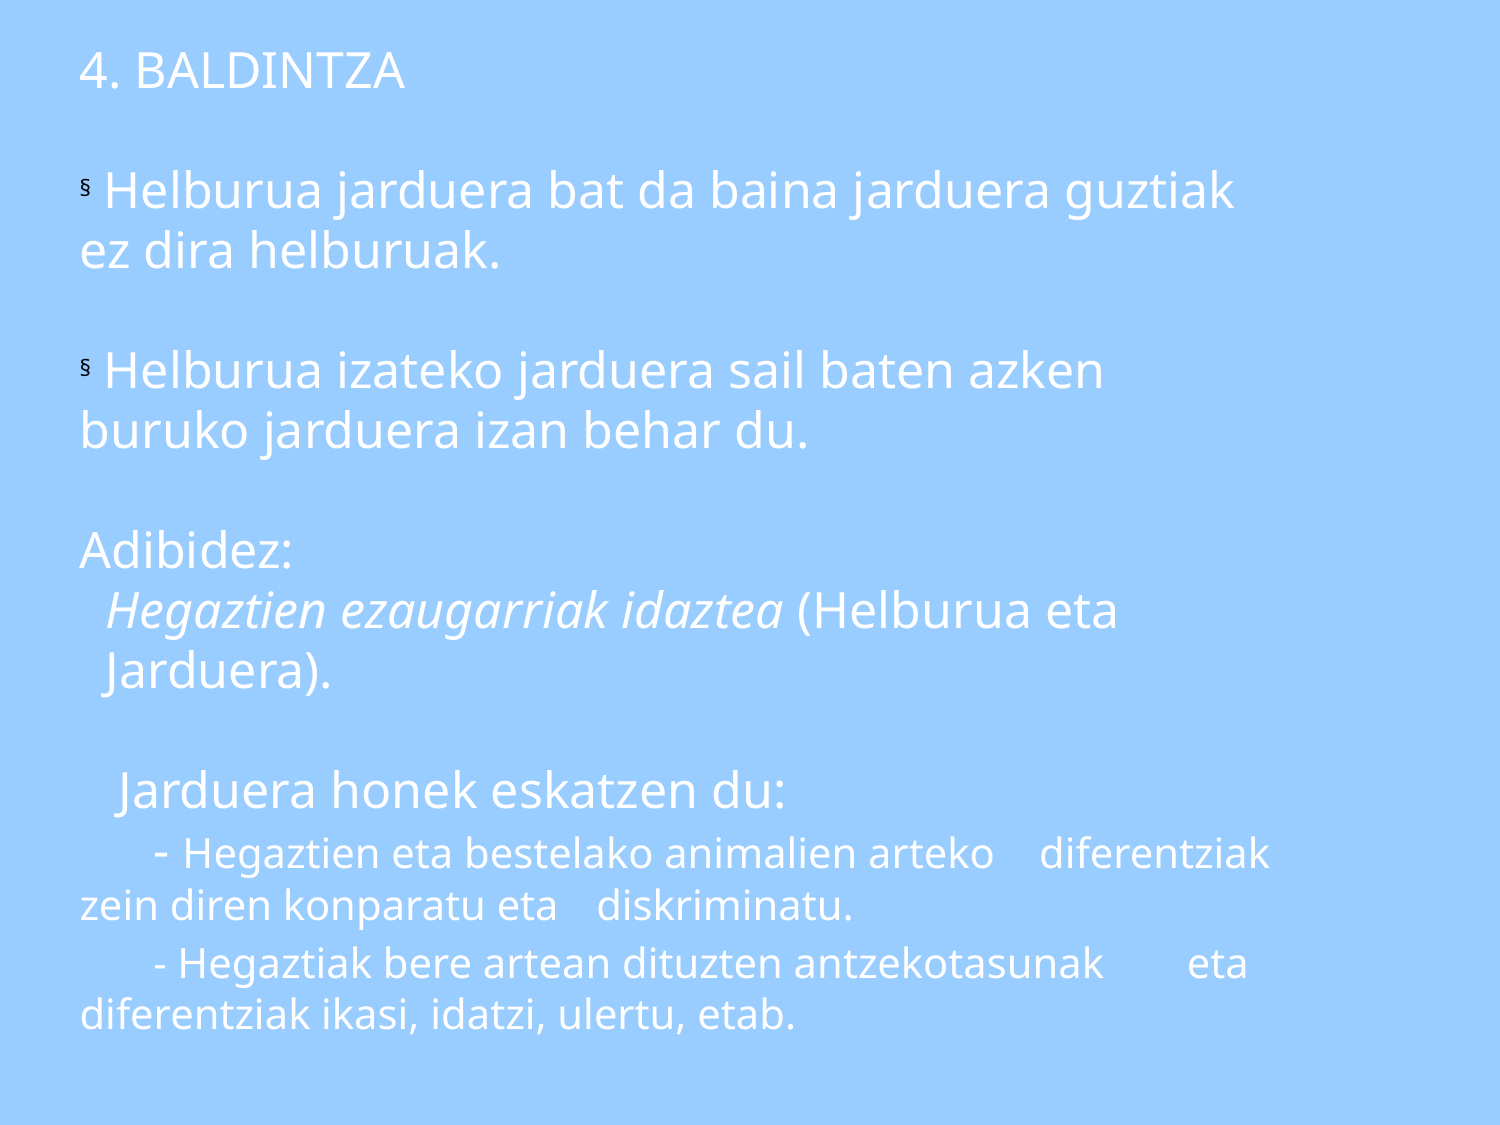

4. BALDINTZA
 Helburua jarduera bat da baina jarduera guztiak ez dira helburuak.
 Helburua izateko jarduera sail baten azken buruko jarduera izan behar du.
Adibidez:
 Hegaztien ezaugarriak idaztea (Helburua eta
 Jarduera).
 Jarduera honek eskatzen du:
	- Hegaztien eta bestelako animalien arteko 	diferentziak zein diren konparatu eta 	diskriminatu.
	- Hegaztiak bere artean dituzten antzekotasunak 	eta diferentziak ikasi, idatzi, ulertu, etab.